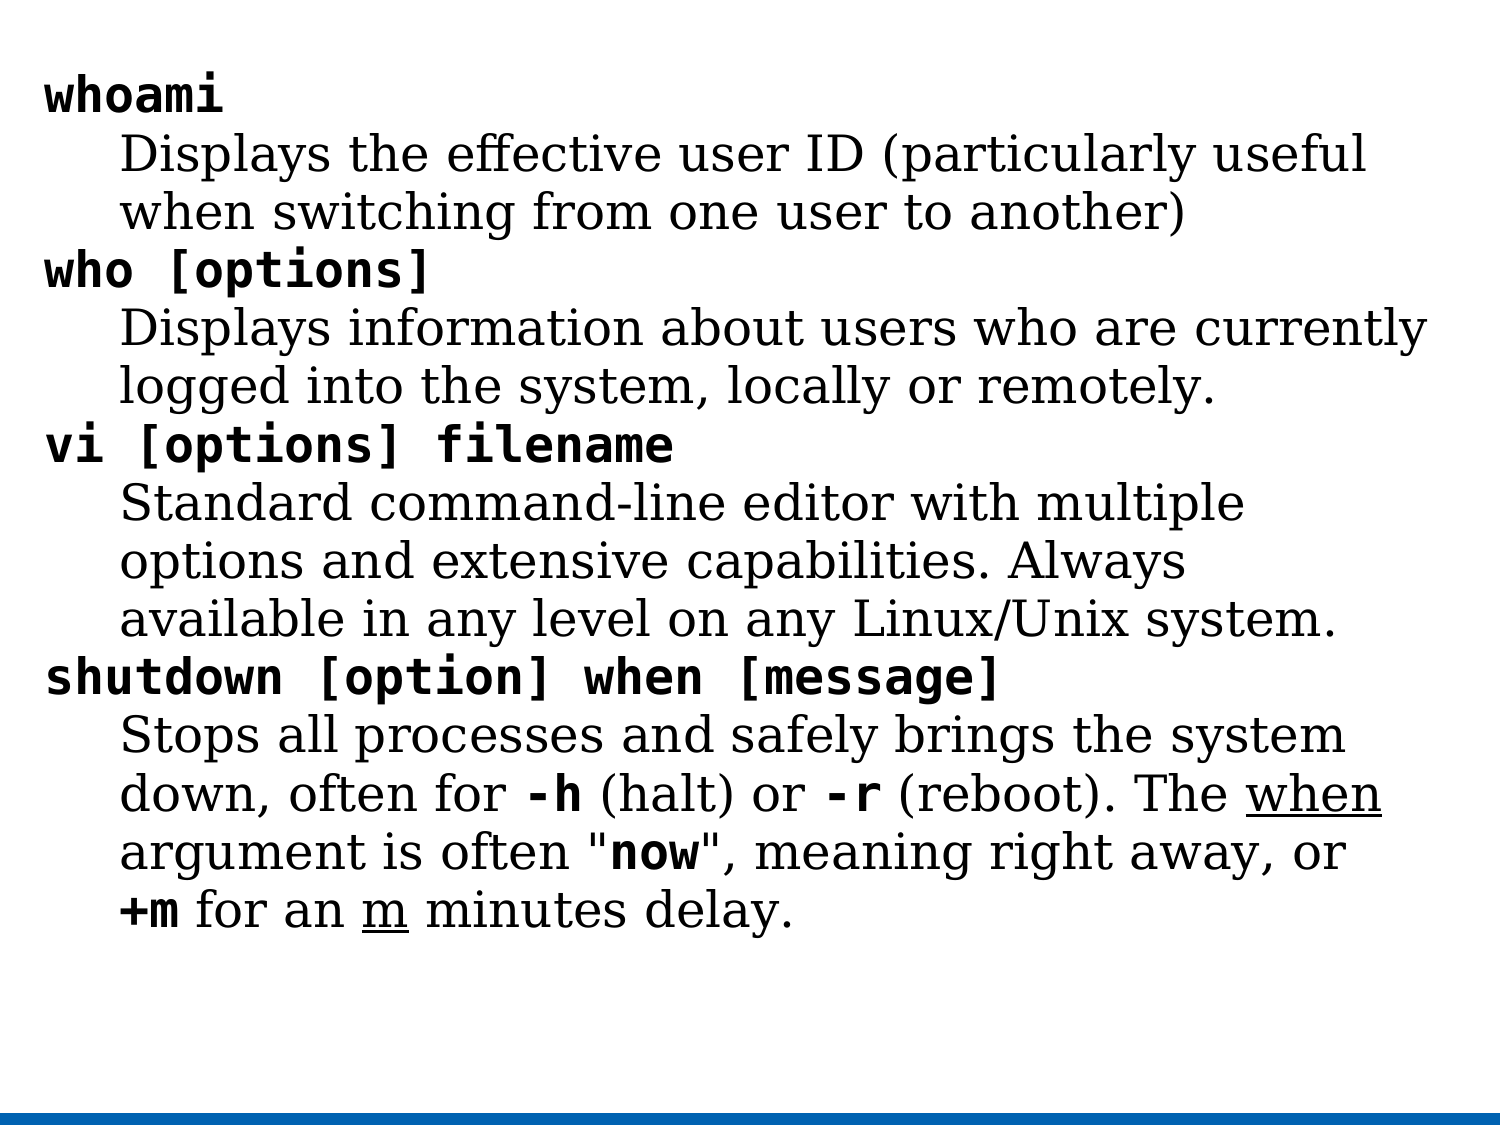

whoami
	Displays the effective user ID (particularly useful
	when switching from one user to another)
who [options]
	Displays information about users who are currently
	logged into the system, locally or remotely.
vi [options] filename
	Standard command-line editor with multiple
	options and extensive capabilities. Always
	available in any level on any Linux/Unix system.
shutdown [option] when [message]
	Stops all processes and safely brings the system
	down, often for -h (halt) or -r (reboot). The when
	argument is often "now", meaning right away, or
	+m for an m minutes delay.